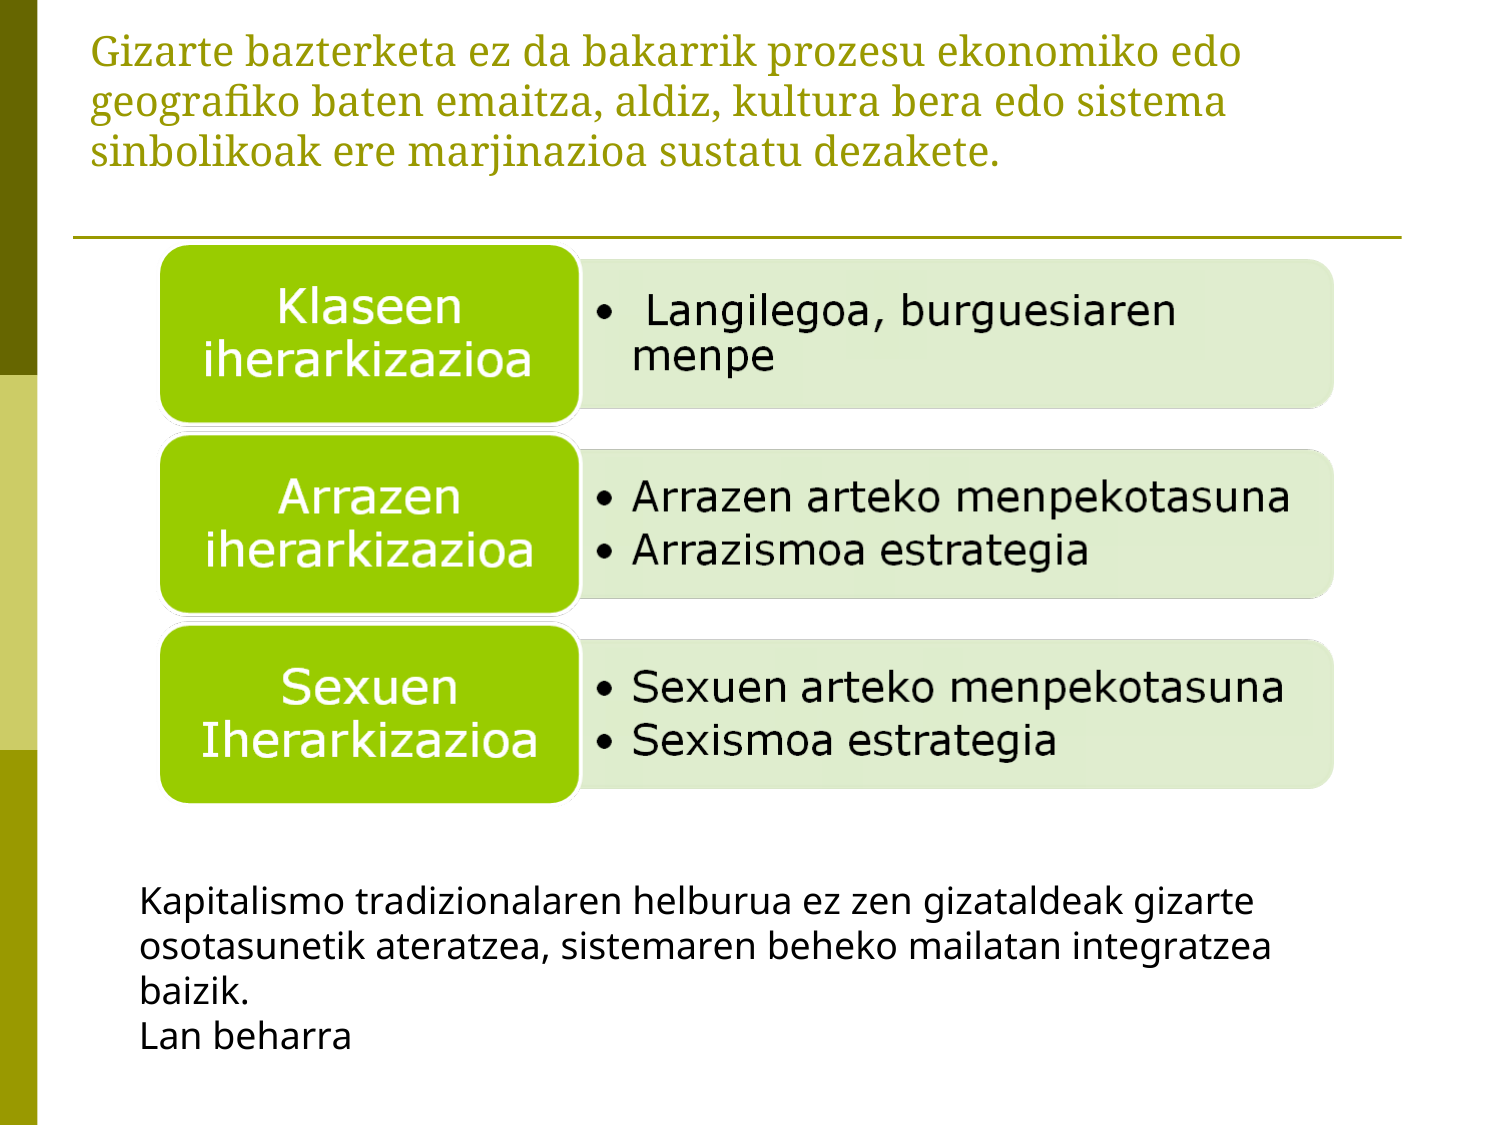

# Gizarte bazterketa ez da bakarrik prozesu ekonomiko edo geografiko baten emaitza, aldiz, kultura bera edo sistema sinbolikoak ere marjinazioa sustatu dezakete.
Kapitalismo tradizionalaren helburua ez zen gizataldeak gizarte osotasunetik ateratzea, sistemaren beheko mailatan integratzea baizik.
Lan beharra